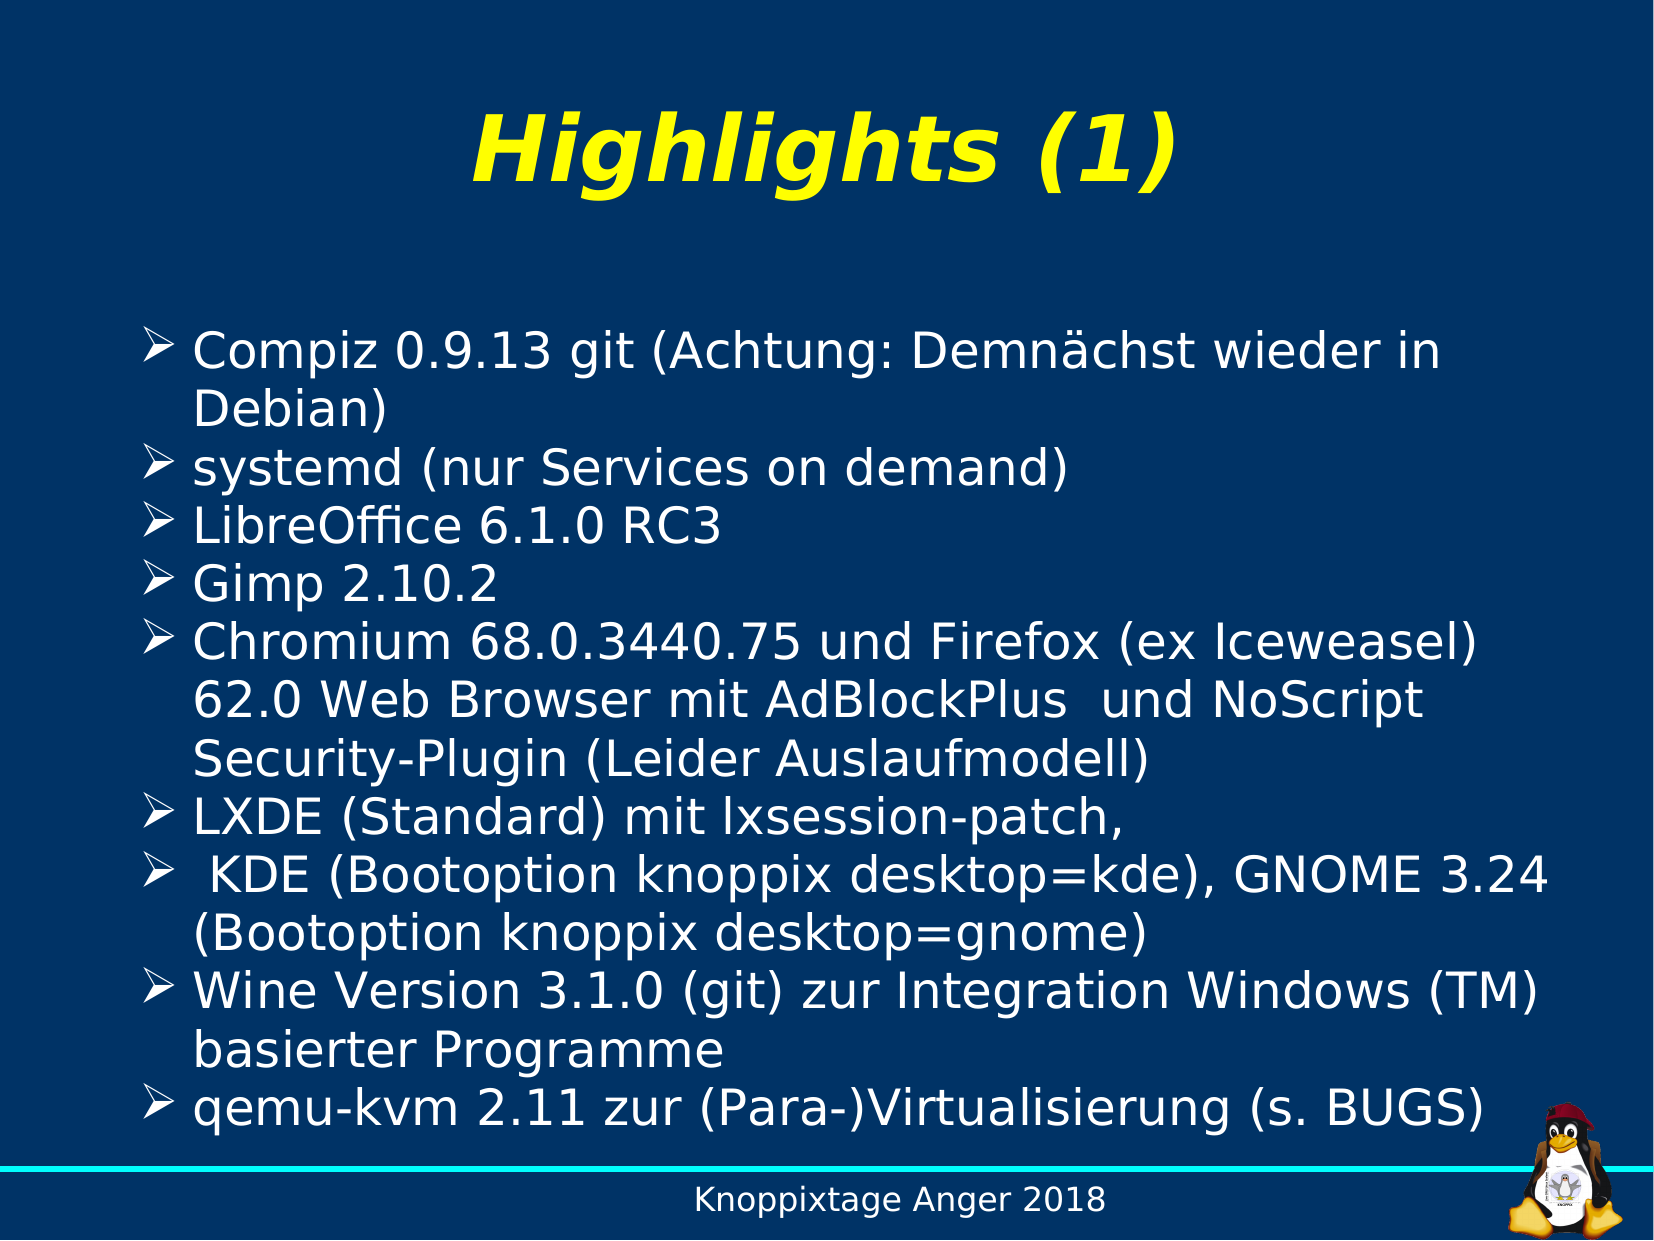

# Highlights (1)
Compiz 0.9.13 git (Achtung: Demnächst wieder in Debian)
systemd (nur Services on demand)
LibreOffice 6.1.0 RC3
Gimp 2.10.2
Chromium 68.0.3440.75 und Firefox (ex Iceweasel) 62.0 Web Browser mit AdBlockPlus und NoScript Security-Plugin (Leider Auslaufmodell)
LXDE (Standard) mit lxsession-patch,
 KDE (Bootoption knoppix desktop=kde), GNOME 3.24 (Bootoption knoppix desktop=gnome)
Wine Version 3.1.0 (git) zur Integration Windows (TM) basierter Programme
qemu-kvm 2.11 zur (Para-)Virtualisierung (s. BUGS)